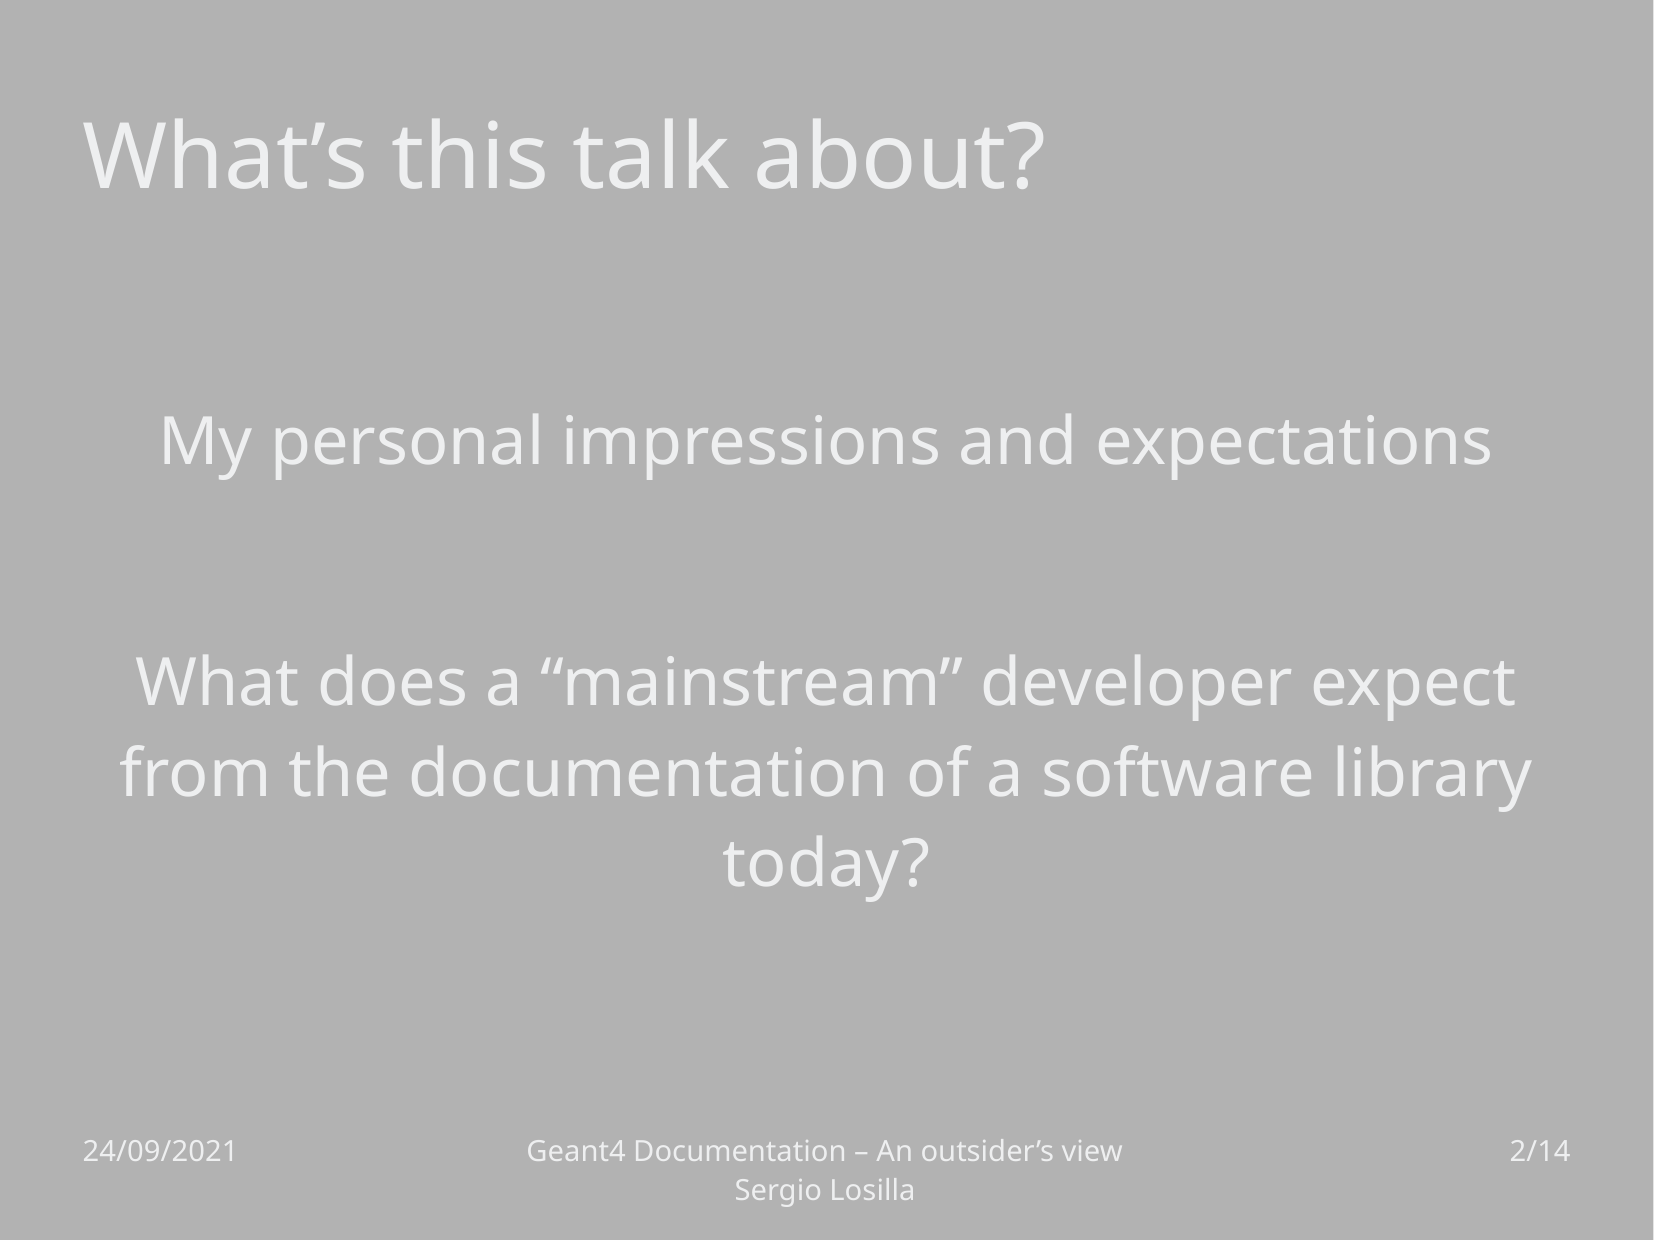

# What’s this talk about?
My personal impressions and expectations
What does a “mainstream” developer expect from the documentation of a software library today?
2